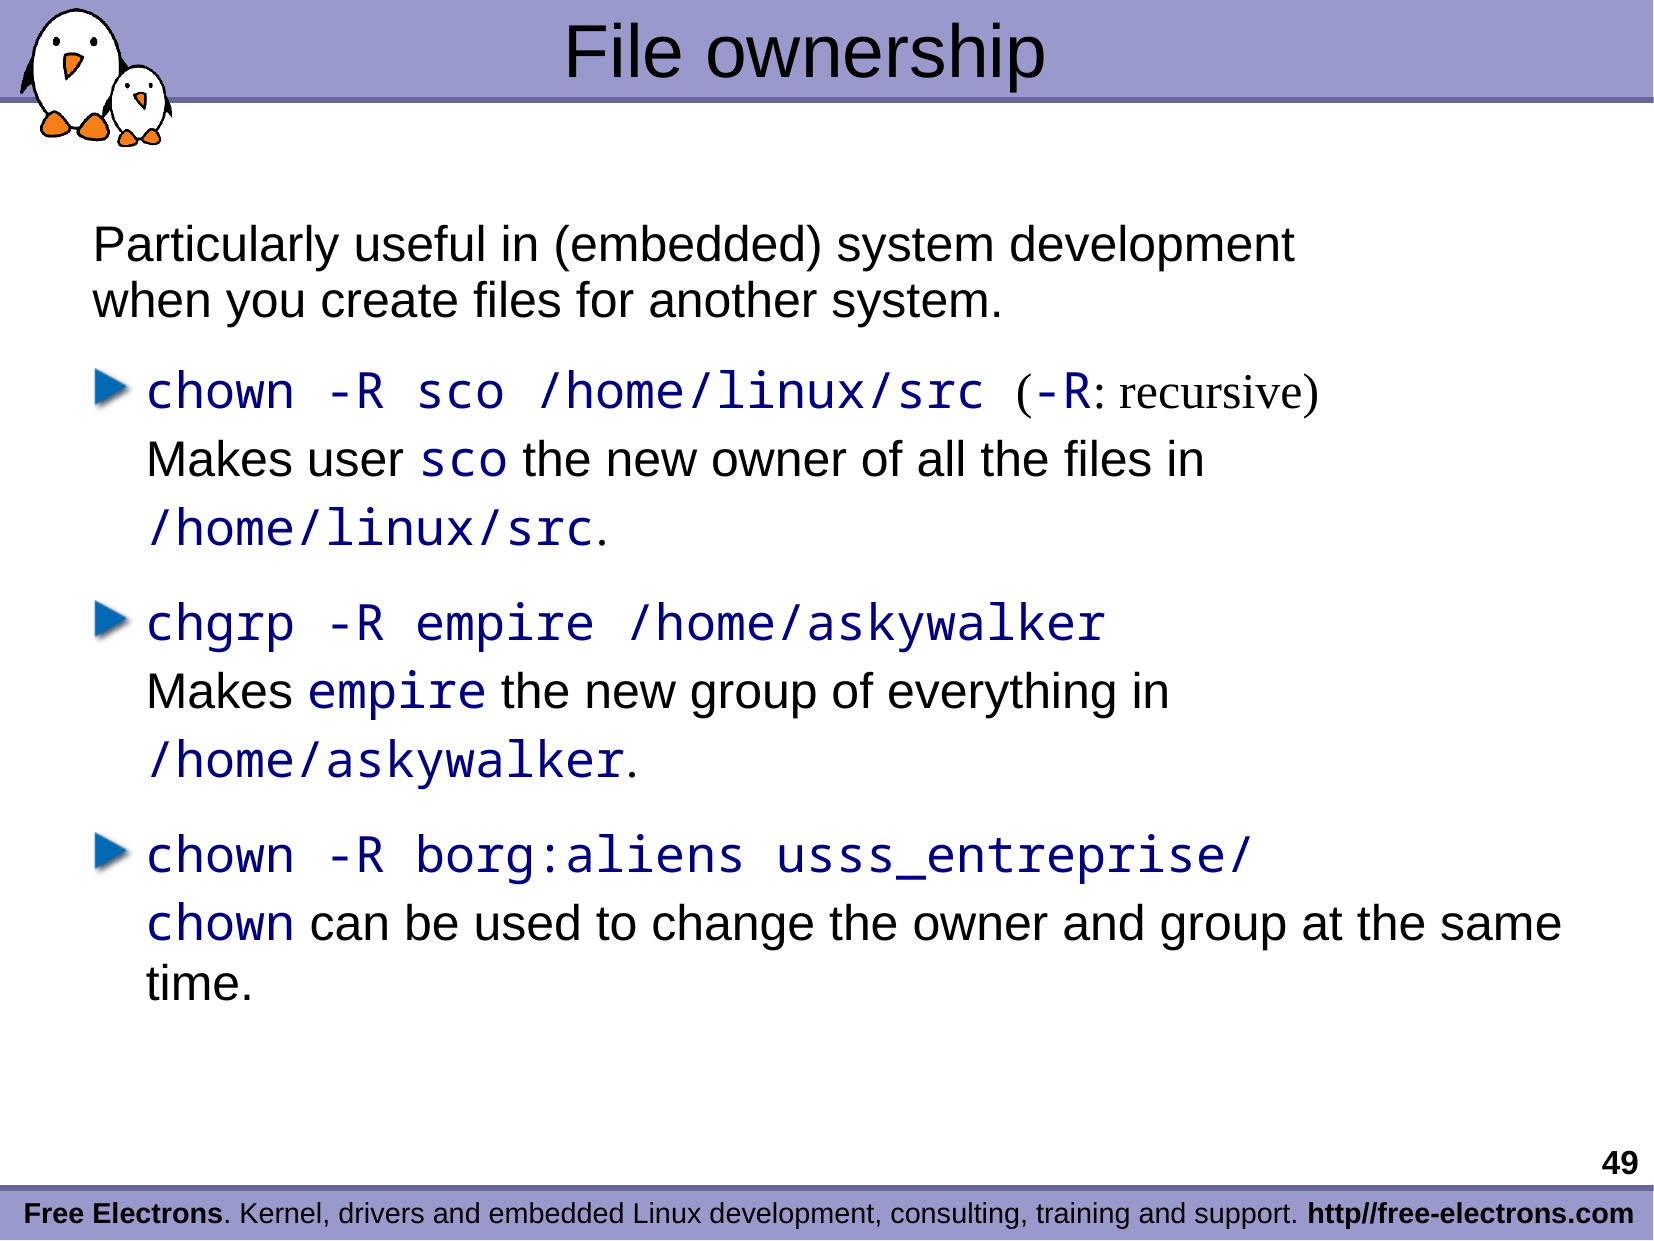

# File ownership
Particularly useful in (embedded) system development
when you create files for another system.
chown -R sco /home/linux/src (-R: recursive)
Makes user sco the new owner of all the files in
/home/linux/src.
chgrp -R empire /home/askywalker
Makes empire the new group of everything in
/home/askywalker.
chown -R borg:aliens usss_entreprise/
chown can be used to change the owner and group at the same time.